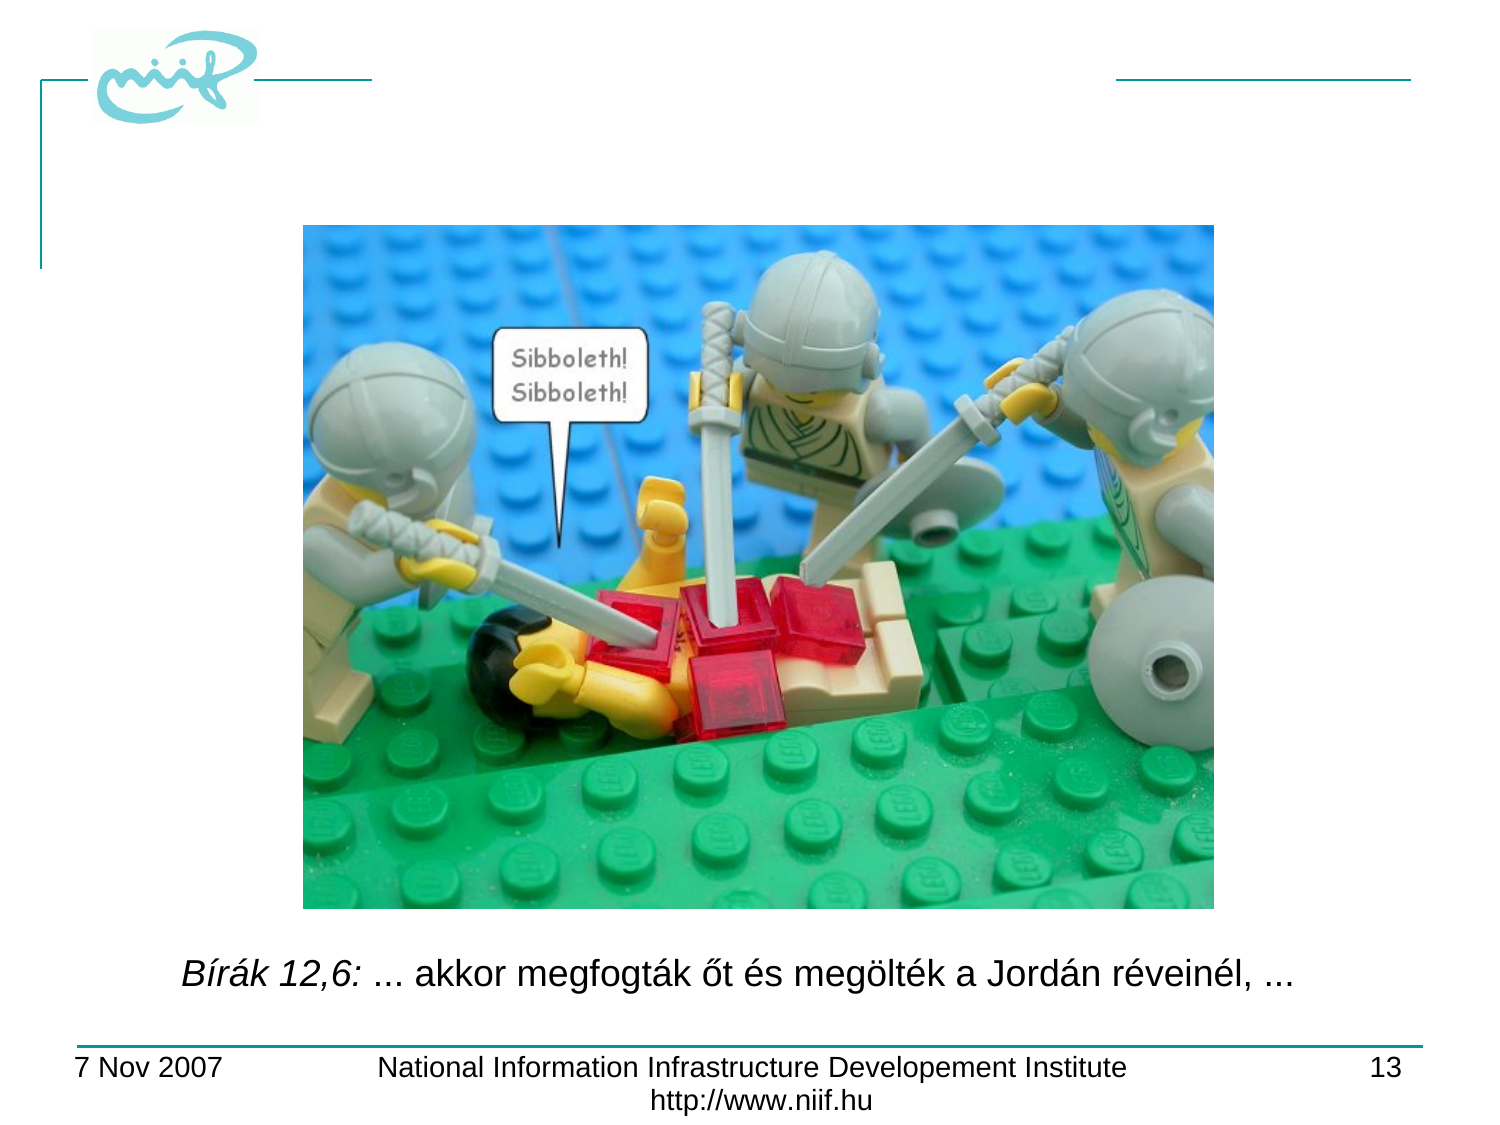

Bírák 12,6: ... akkor megfogták őt és megölték a Jordán réveinél, ...